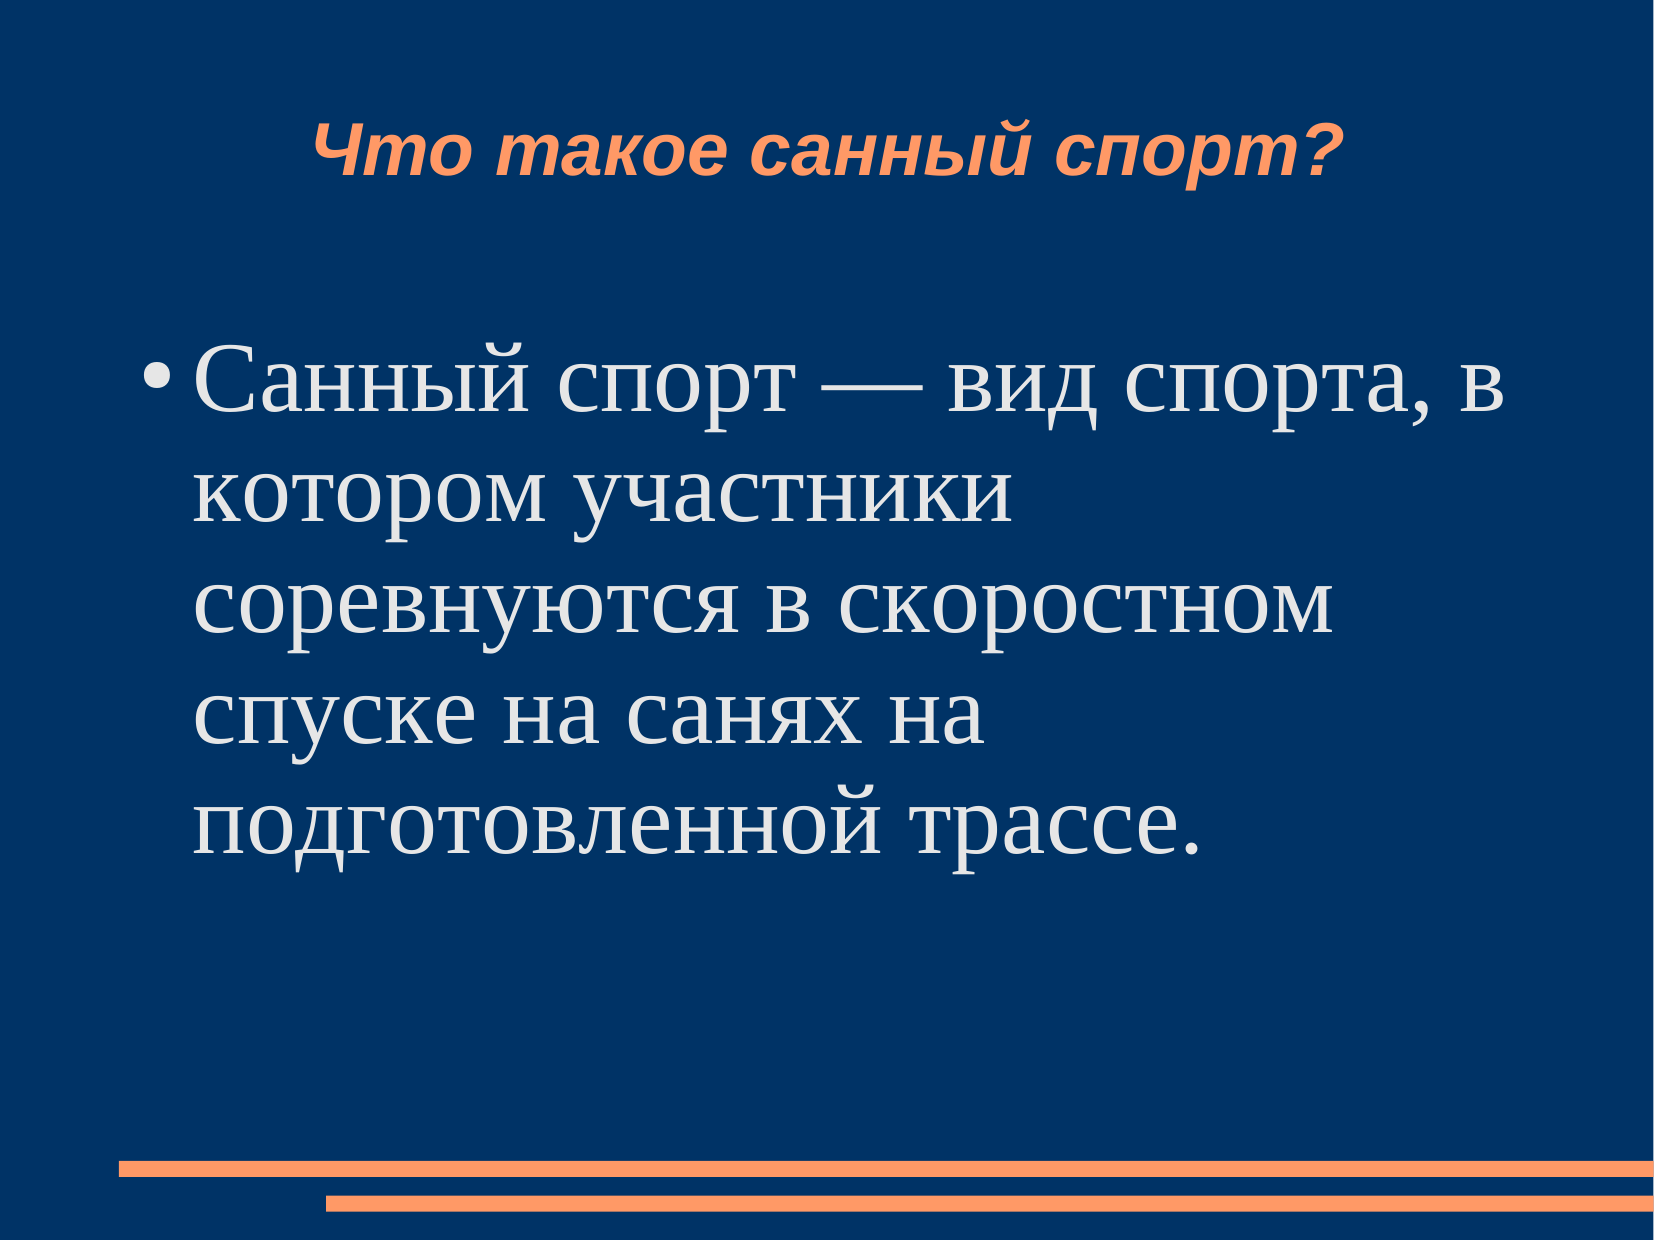

# Что такое санный спорт?
Санный спорт — вид спорта, в котором участники соревнуются в скоростном спуске на санях на подготовленной трассе.